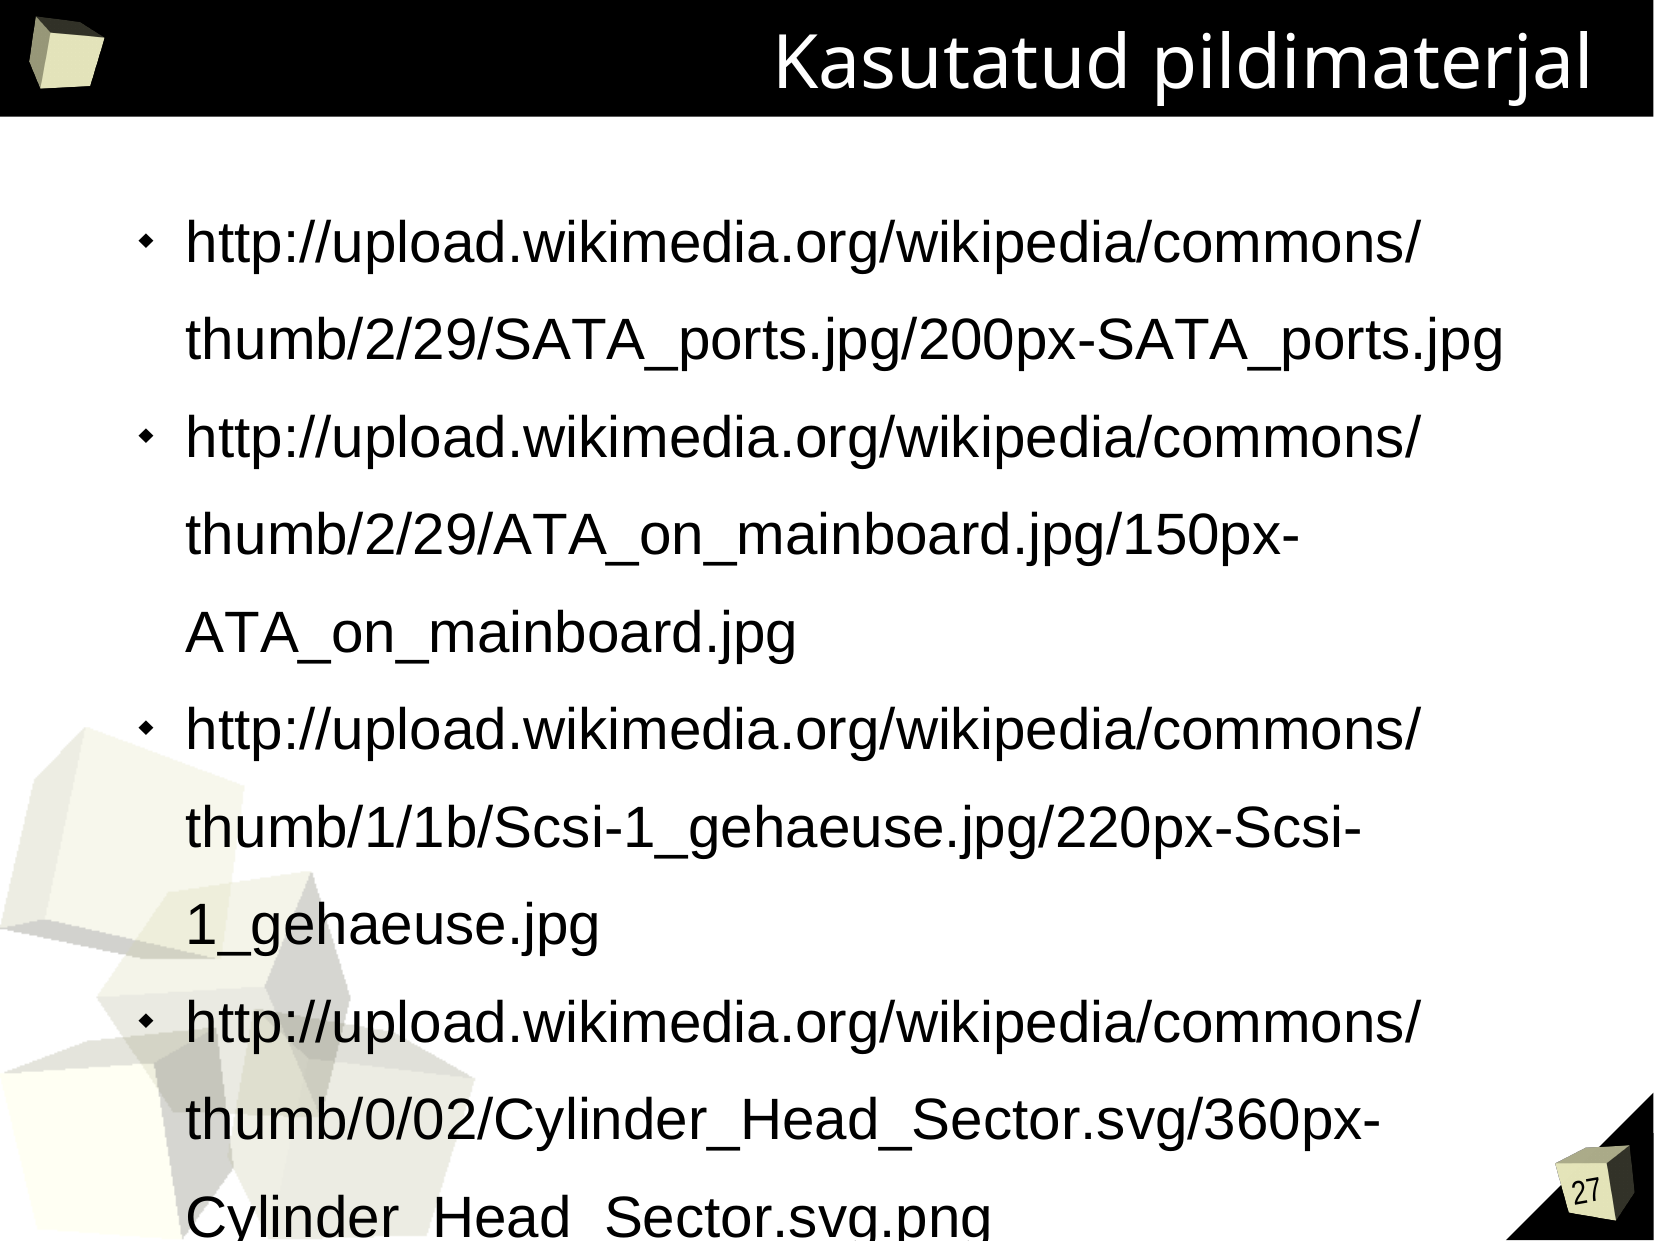

# Kasutatud pildimaterjal
http://upload.wikimedia.org/wikipedia/commons/thumb/2/29/SATA_ports.jpg/200px-SATA_ports.jpg
http://upload.wikimedia.org/wikipedia/commons/thumb/2/29/ATA_on_mainboard.jpg/150px-ATA_on_mainboard.jpg
http://upload.wikimedia.org/wikipedia/commons/thumb/1/1b/Scsi-1_gehaeuse.jpg/220px-Scsi-1_gehaeuse.jpg
http://upload.wikimedia.org/wikipedia/commons/thumb/0/02/Cylinder_Head_Sector.svg/360px-Cylinder_Head_Sector.svg.png